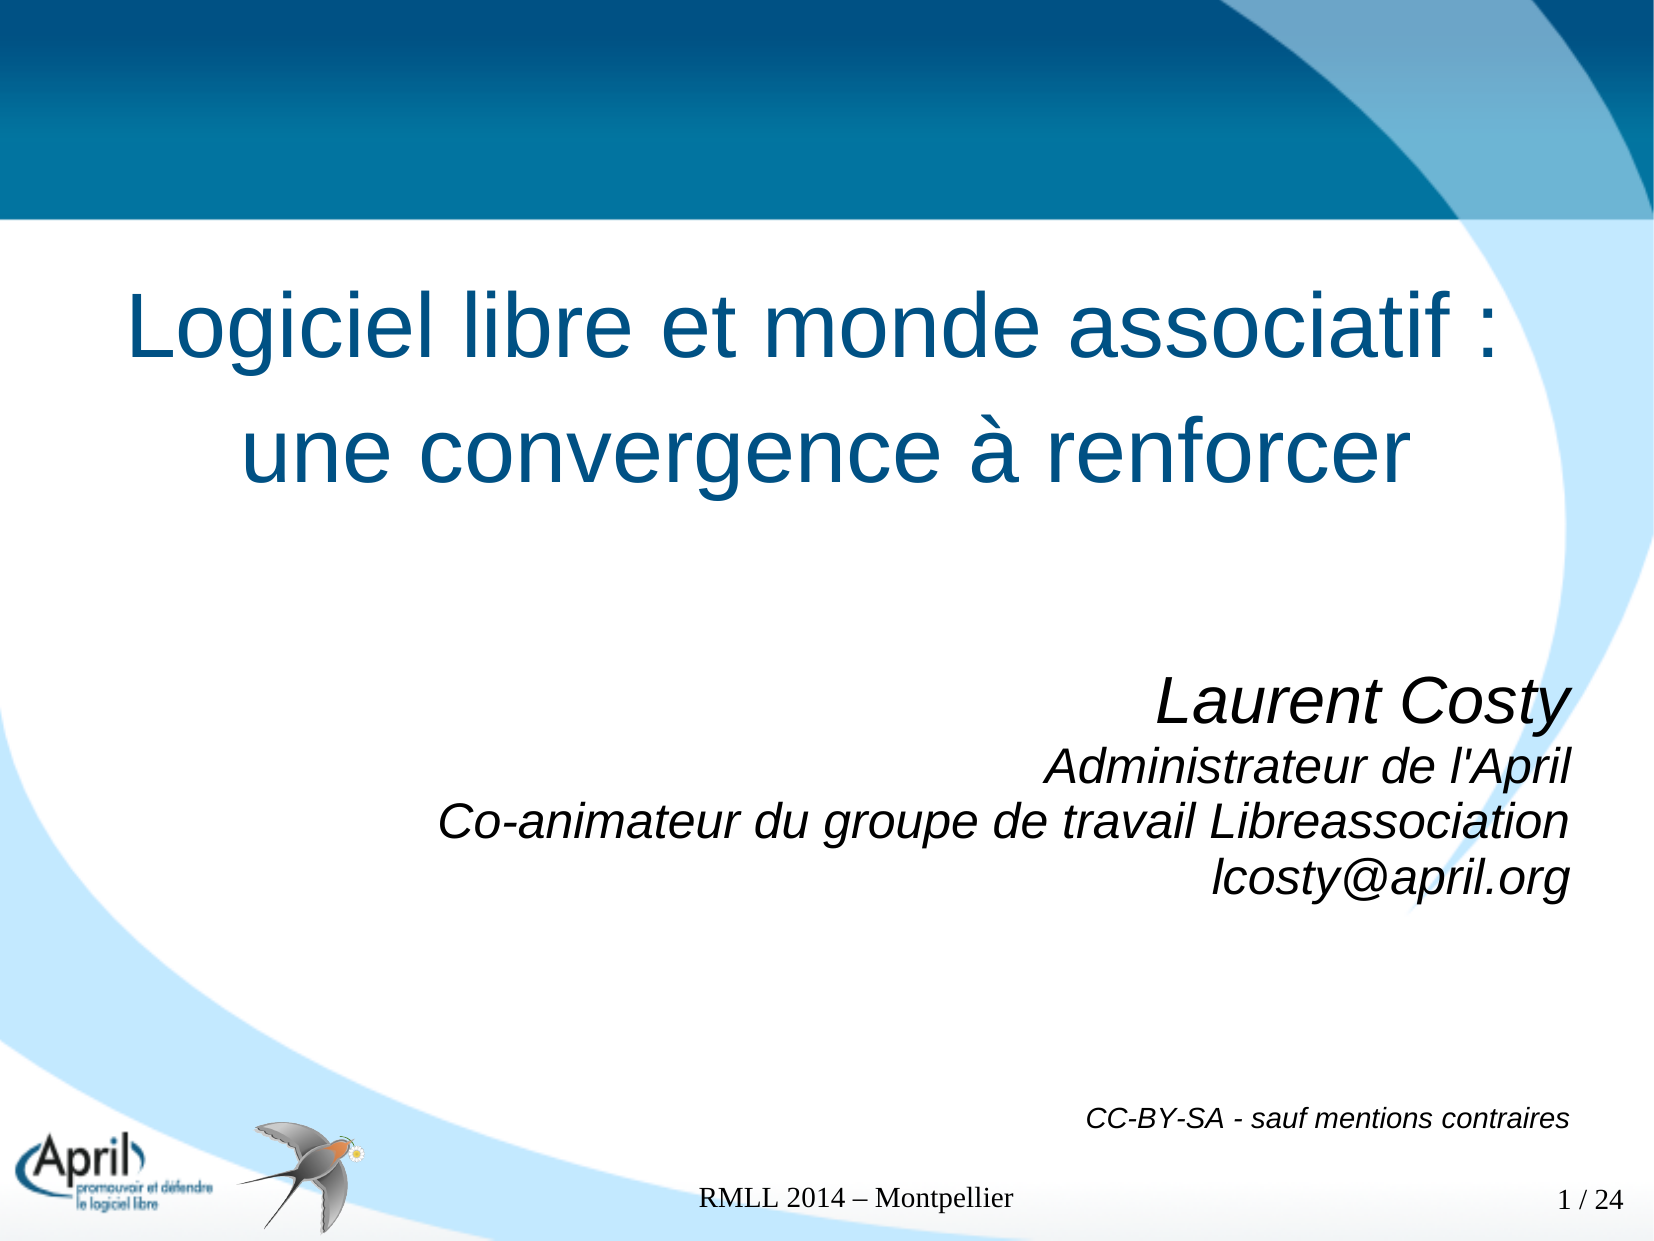

#
Logiciel libre et monde associatif :
une convergence à renforcer
Laurent Costy
Administrateur de l'April
Co-animateur du groupe de travail Libreassociation
lcosty@april.org
CC-BY-SA - sauf mentions contraires
1
L'informatique libre